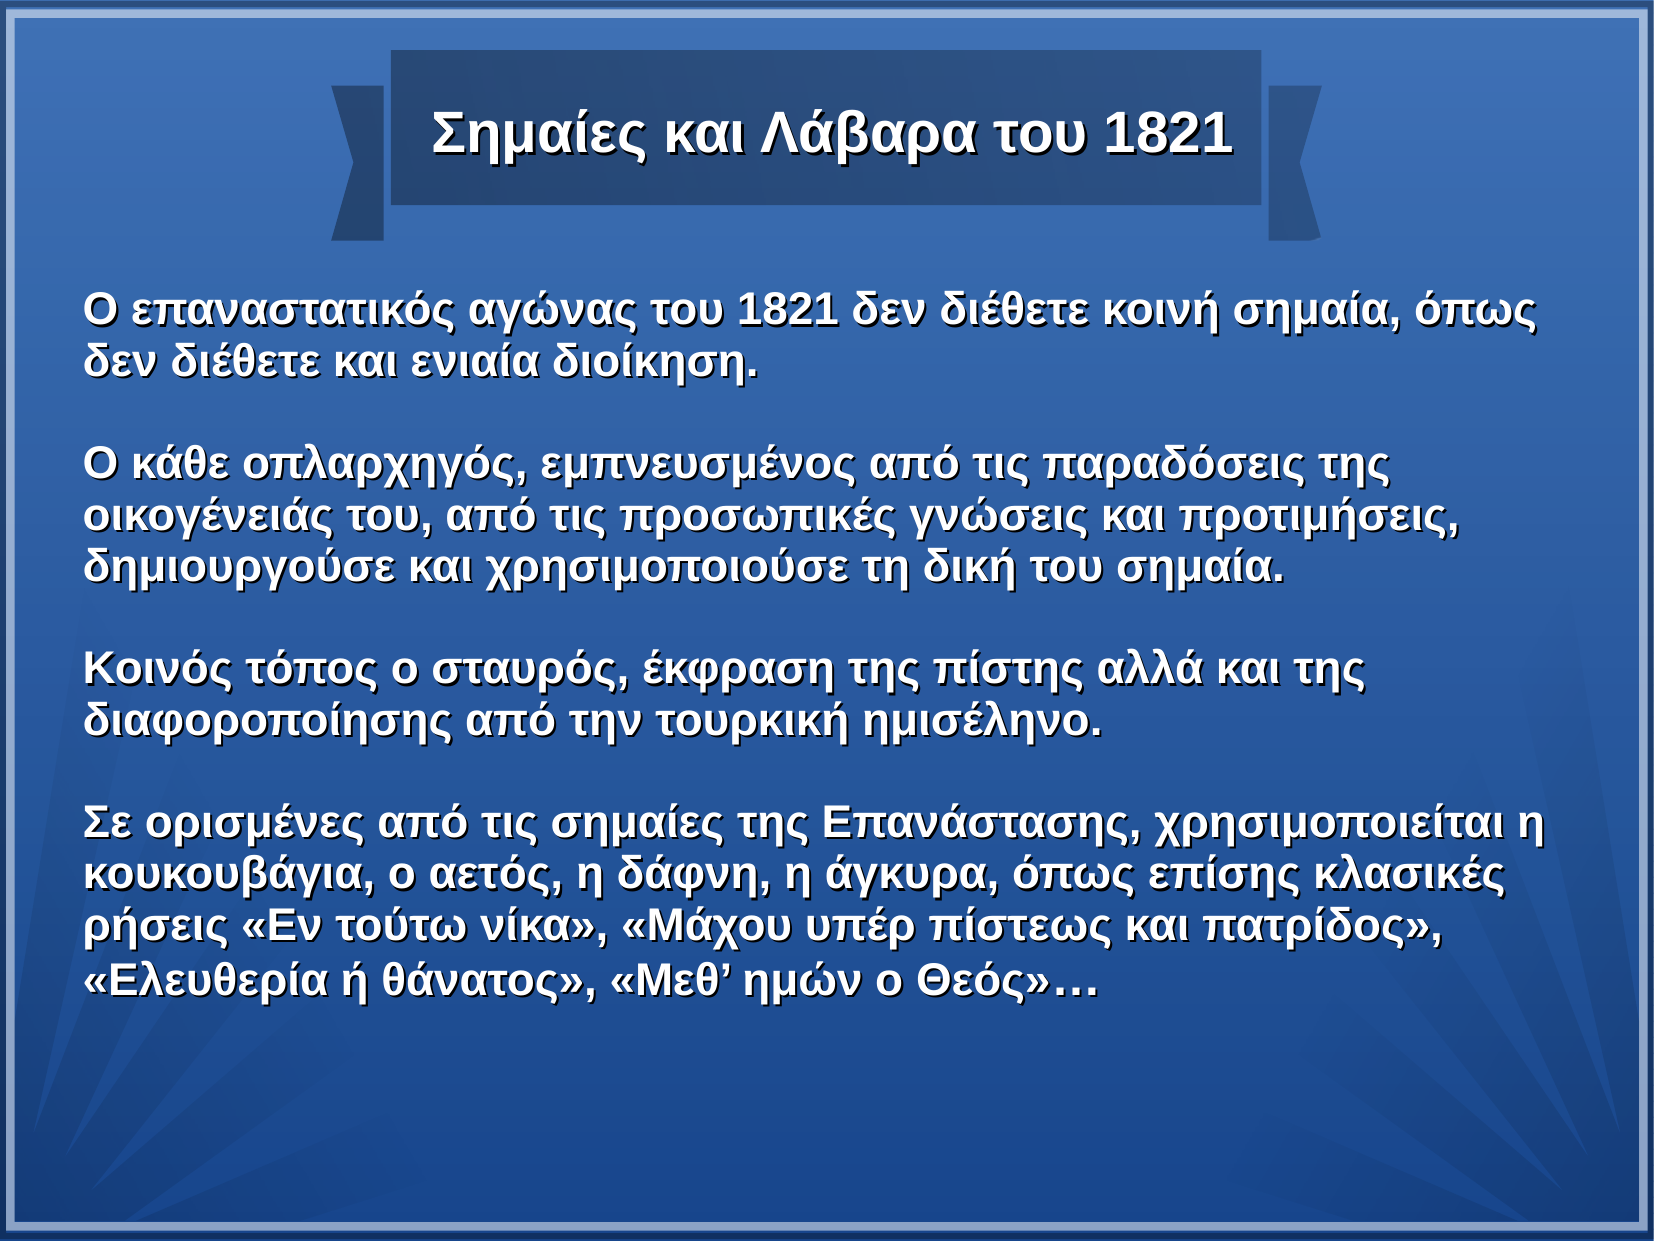

# Σημαίες και Λάβαρα του 1821
Ο επαναστατικός αγώνας του 1821 δεν διέθετε κοινή σημαία, όπως δεν διέθετε και ενιαία διοίκηση.
Ο κάθε οπλαρχηγός, εμπνευσμένος από τις παραδόσεις της οικογένειάς του, από τις προσωπικές γνώσεις και προτιμήσεις, δημιουργούσε και χρησιμοποιούσε τη δική του σημαία.
Κοινός τόπος ο σταυρός, έκφραση της πίστης αλλά και της διαφοροποίησης από την τουρκική ημισέληνο.
Σε ορισμένες από τις σημαίες της Επανάστασης, χρησιμοποιείται η κουκουβάγια, ο αετός, η δάφνη, η άγκυρα, όπως επίσης κλασικές ρήσεις «Εν τούτω νίκα», «Μάχου υπέρ πίστεως και πατρίδος», «Ελευθερία ή θάνατος», «Μεθ’ ημών ο Θεός»…